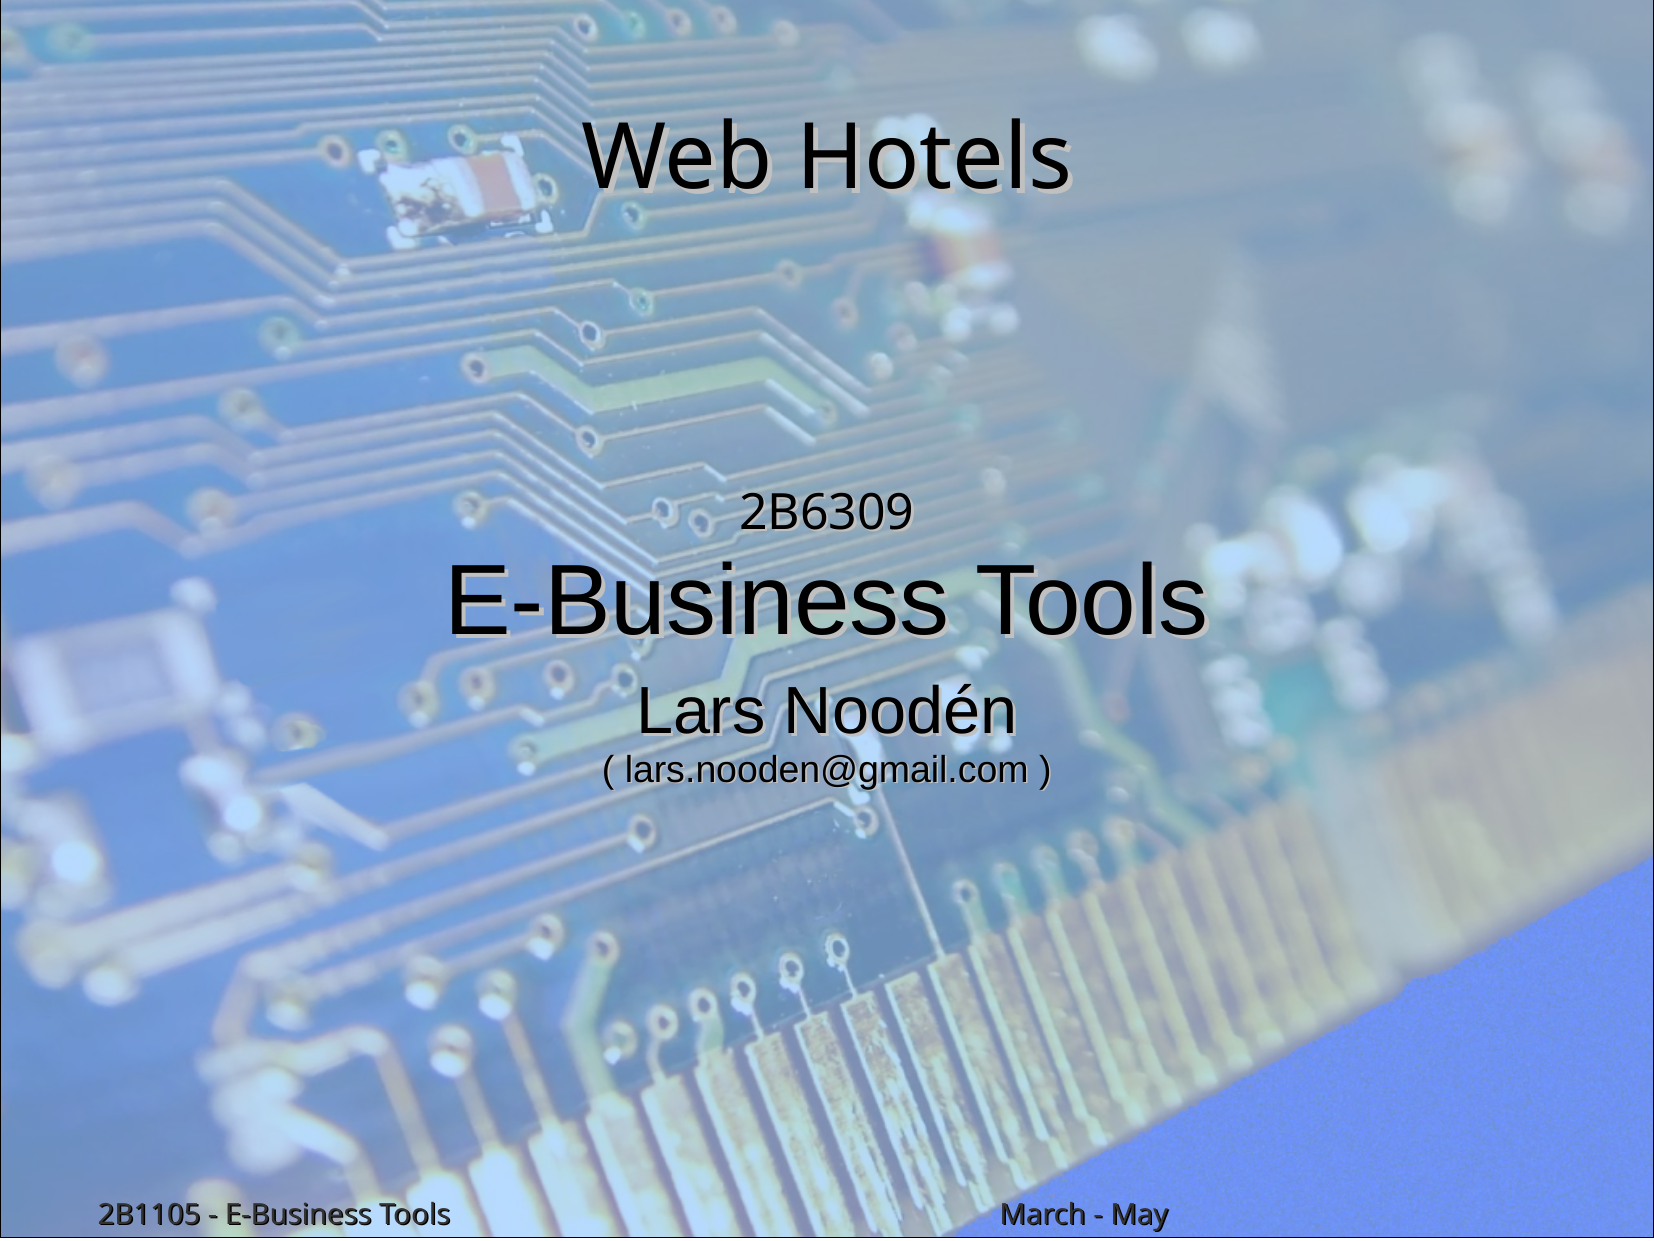

# Web Hotels
2B6309
E-Business Tools
Lars Noodén
( lars.nooden@gmail.com )